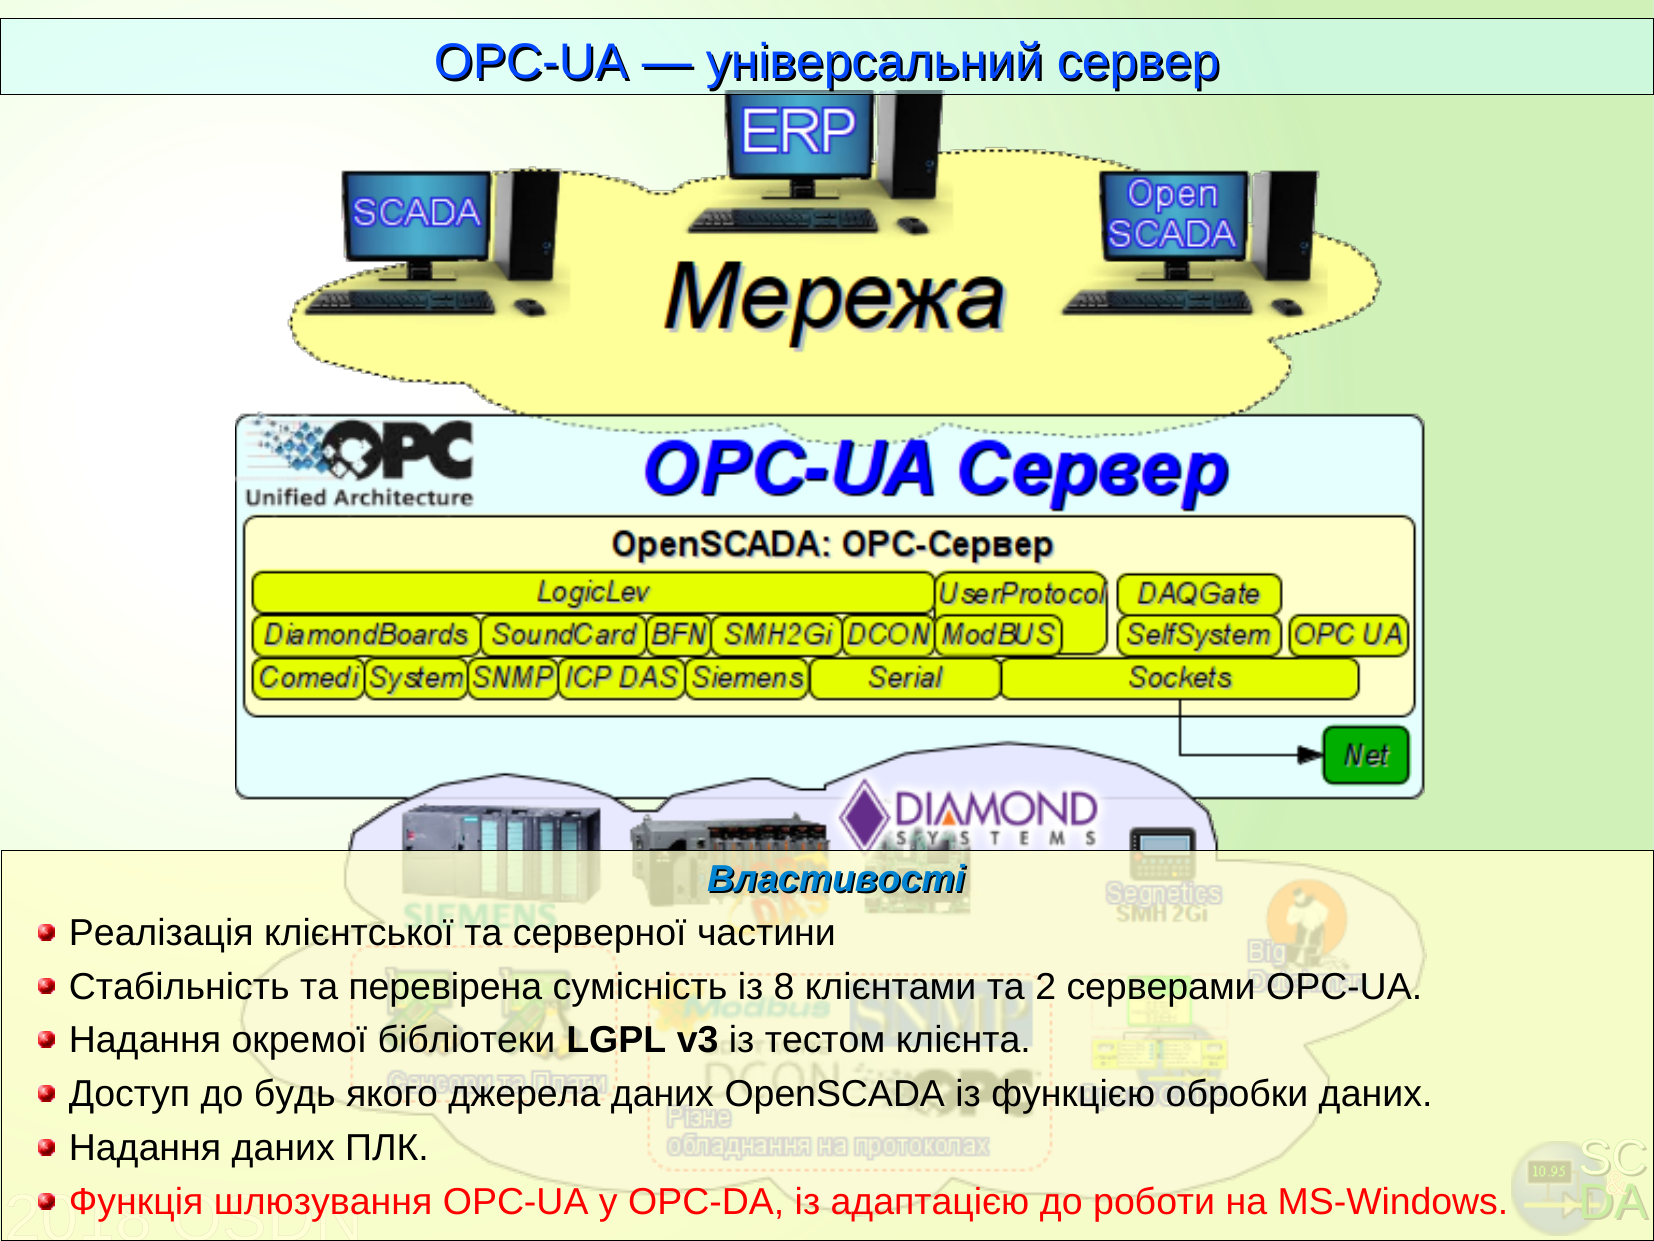

# OPC-UA — універсальний сервер
Властивості
Реалізація клієнтської та серверної частини
Стабільність та перевірена сумісність із 8 клієнтами та 2 серверами OPC-UA.
Надання окремої бібліотеки LGPL v3 із тестом клієнта.
Доступ до будь якого джерела даних OpenSCADA із функцією обробки даних.
Надання даних ПЛК.
Функція шлюзування OPC-UA у OPC-DA, із адаптацією до роботи на MS-Windows.